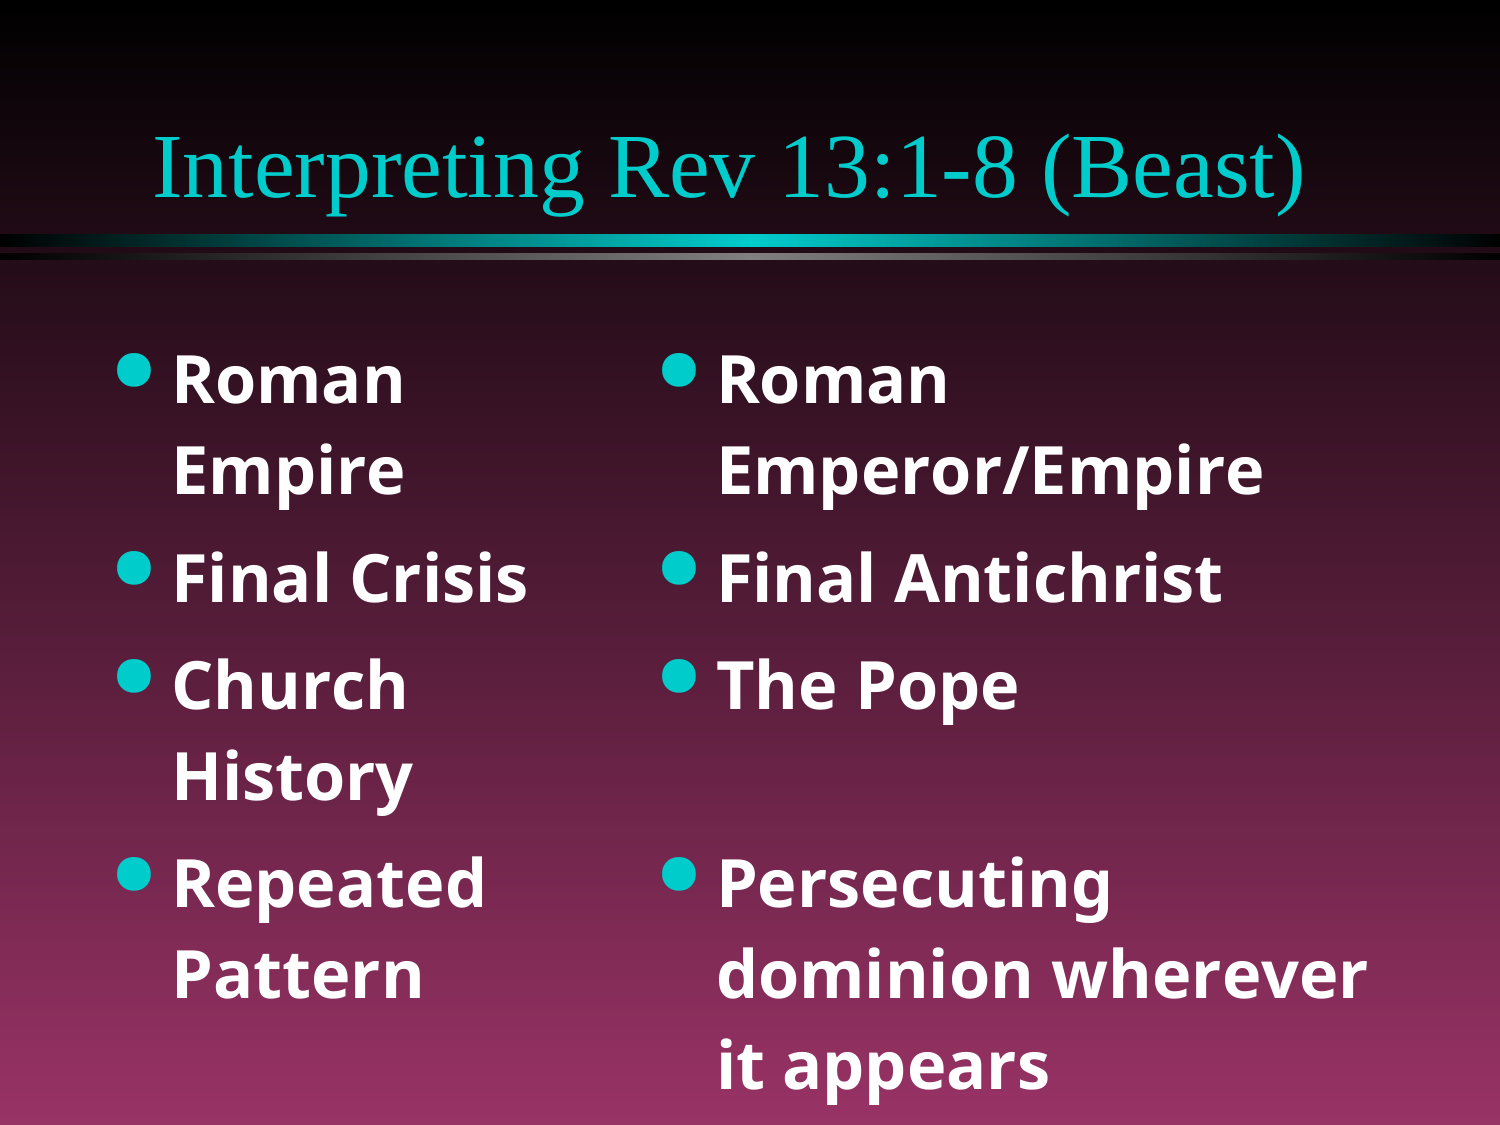

# Interpreting Rev 13:1-8 (Beast)
Roman Empire
Final Crisis
Church History
Repeated Pattern
Roman Emperor/Empire
Final Antichrist
The Pope
Persecuting dominion wherever it appears